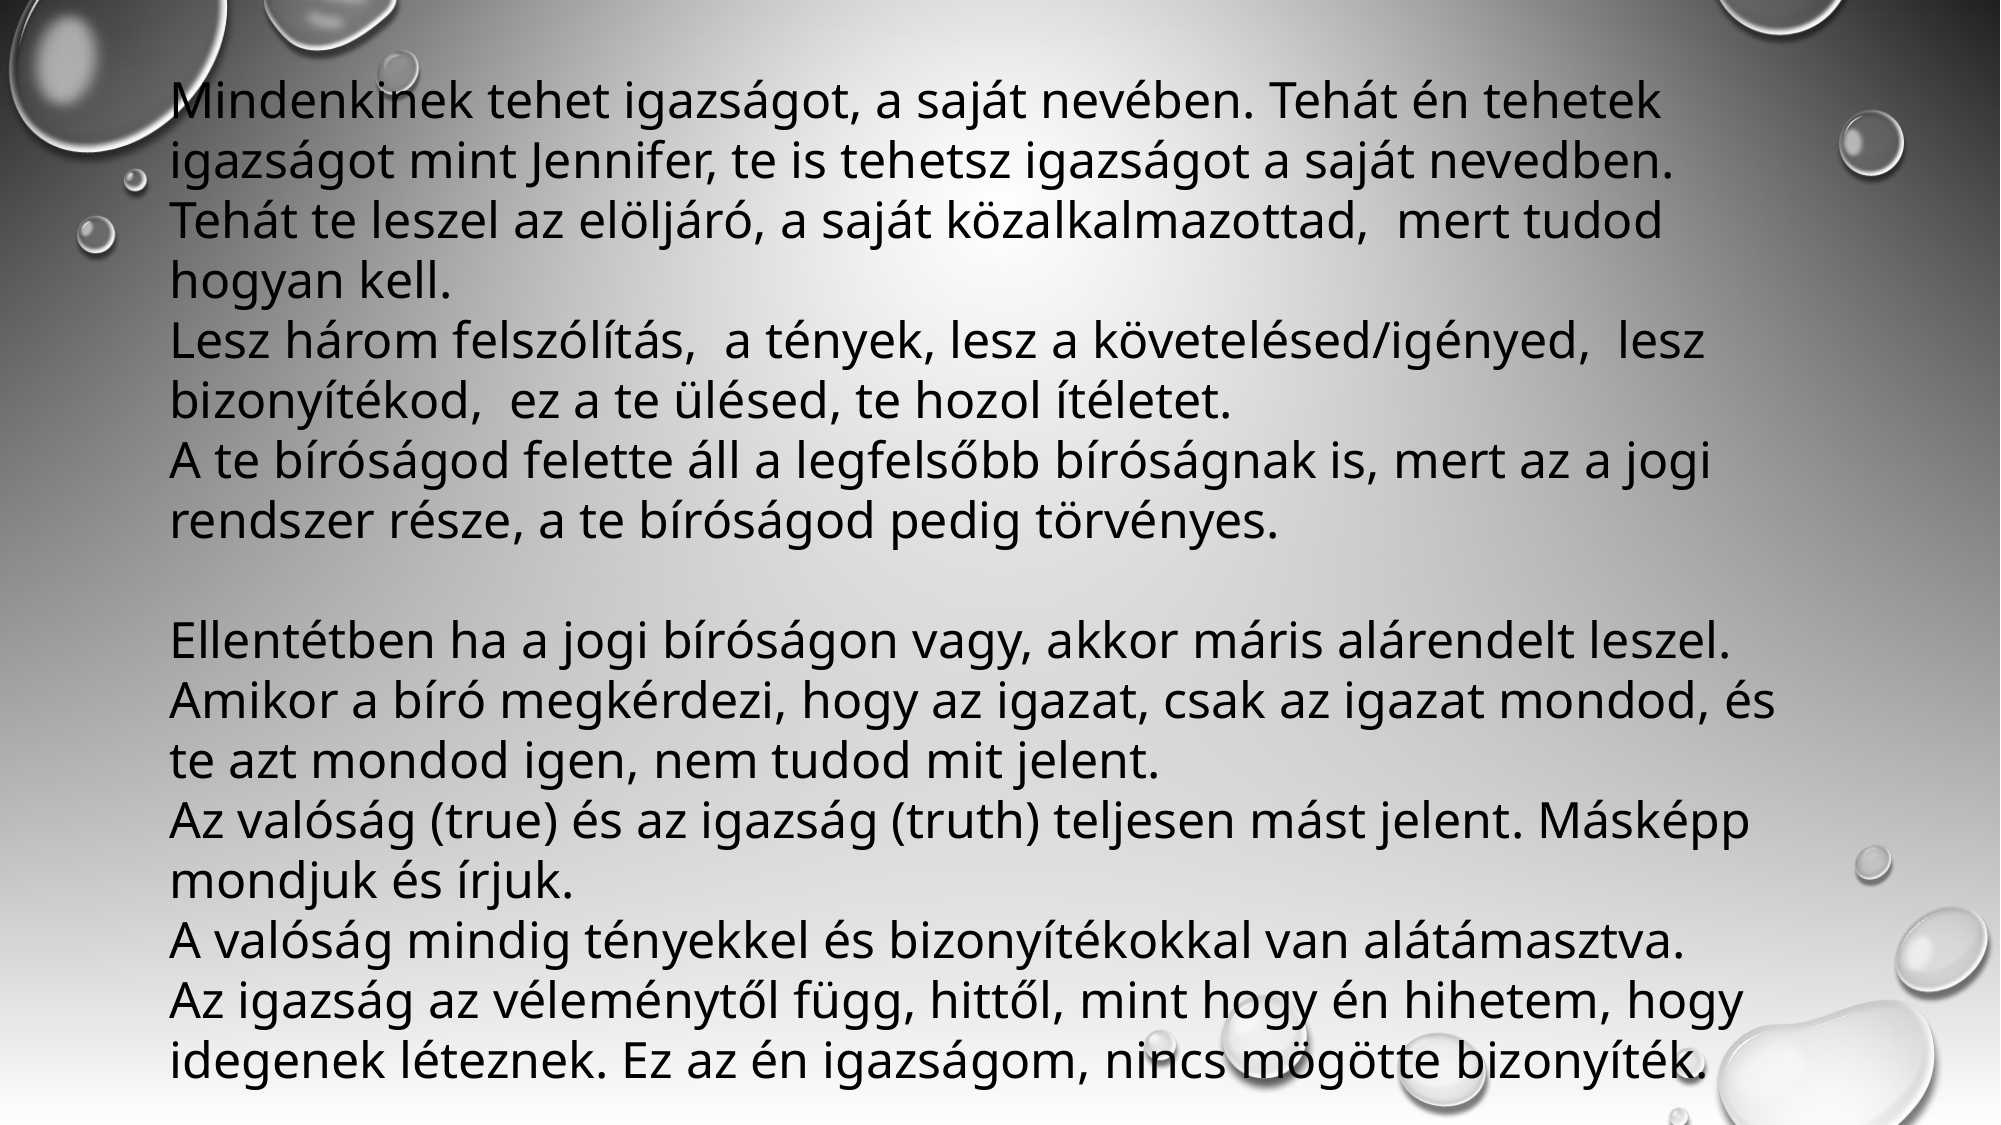

Mindenkinek tehet igazságot, a saját nevében. Tehát én tehetek igazságot mint Jennifer, te is tehetsz igazságot a saját nevedben. Tehát te leszel az elöljáró, a saját közalkalmazottad, mert tudod hogyan kell.
Lesz három felszólítás, a tények, lesz a követelésed/igényed, lesz bizonyítékod, ez a te ülésed, te hozol ítéletet.
A te bíróságod felette áll a legfelsőbb bíróságnak is, mert az a jogi rendszer része, a te bíróságod pedig törvényes.
Ellentétben ha a jogi bíróságon vagy, akkor máris alárendelt leszel. Amikor a bíró megkérdezi, hogy az igazat, csak az igazat mondod, és te azt mondod igen, nem tudod mit jelent.
Az valóság (true) és az igazság (truth) teljesen mást jelent. Másképp mondjuk és írjuk.
A valóság mindig tényekkel és bizonyítékokkal van alátámasztva.
Az igazság az véleménytől függ, hittől, mint hogy én hihetem, hogy idegenek léteznek. Ez az én igazságom, nincs mögötte bizonyíték.